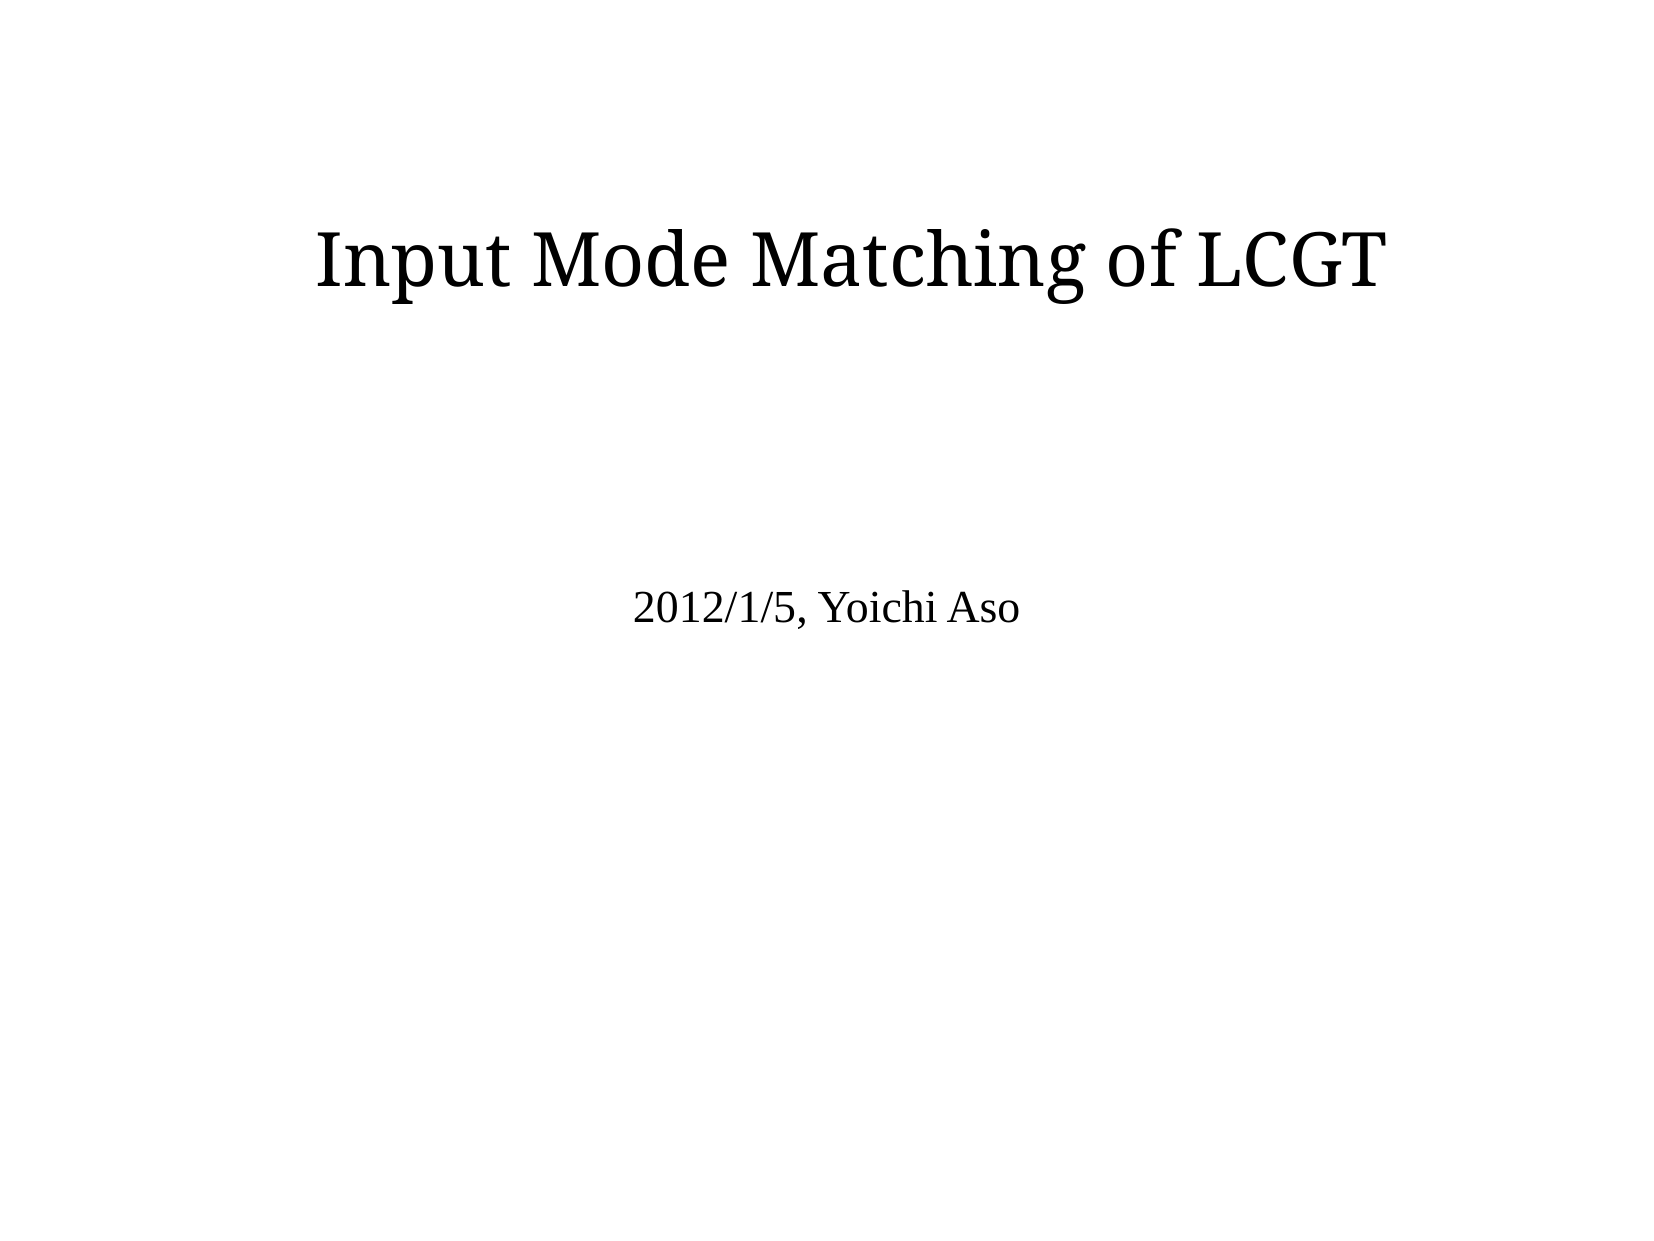

Input Mode Matching of LCGT
2012/1/5, Yoichi Aso